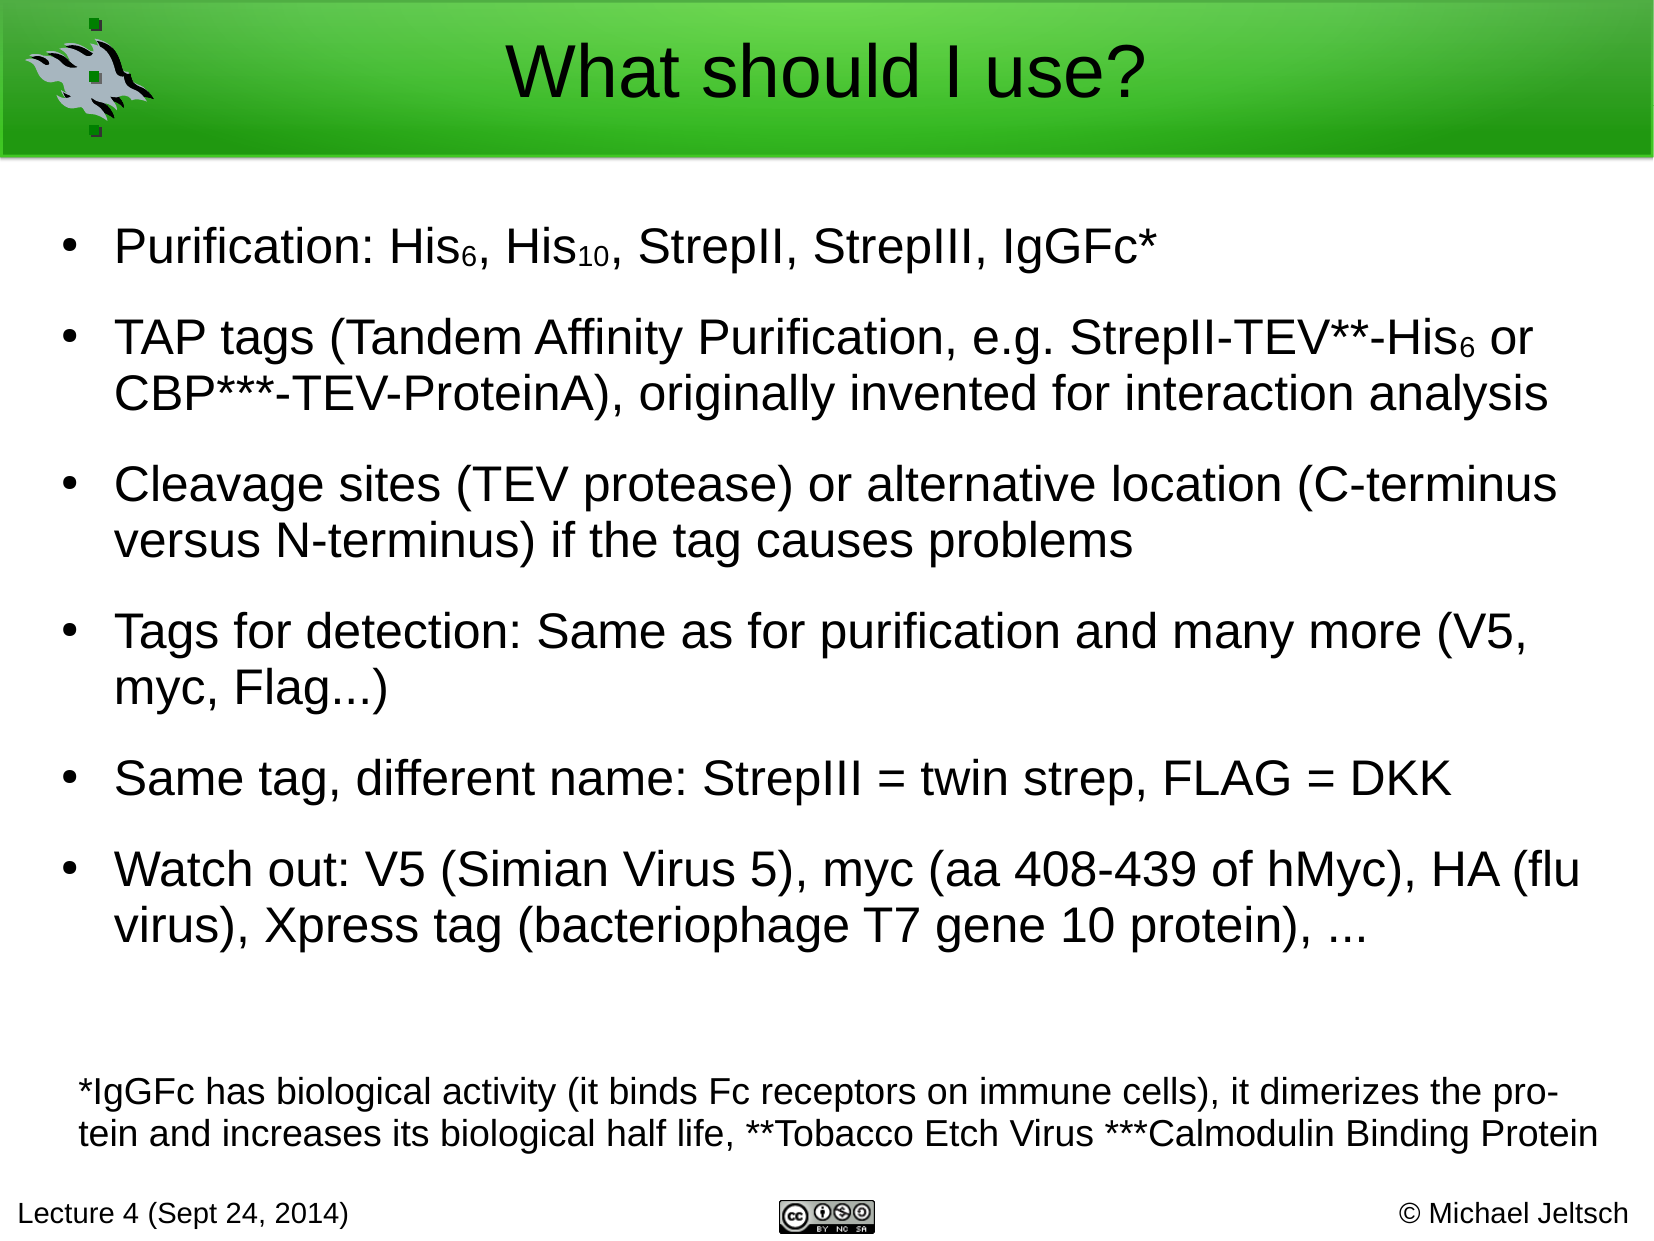

# What should I use?
Purification: His6, His10, StrepII, StrepIII, IgGFc*
TAP tags (Tandem Affinity Purification, e.g. StrepII-TEV**-His6 or CBP***-TEV-ProteinA), originally invented for interaction analysis
Cleavage sites (TEV protease) or alternative location (C-terminus versus N-terminus) if the tag causes problems
Tags for detection: Same as for purification and many more (V5, myc, Flag...)
Same tag, different name: StrepIII = twin strep, FLAG = DKK
Watch out: V5 (Simian Virus 5), myc (aa 408-439 of hMyc), HA (flu virus), Xpress tag (bacteriophage T7 gene 10 protein), ...
*IgGFc has biological activity (it binds Fc receptors on immune cells), it dimerizes the pro-
tein and increases its biological half life, **Tobacco Etch Virus ***Calmodulin Binding Protein